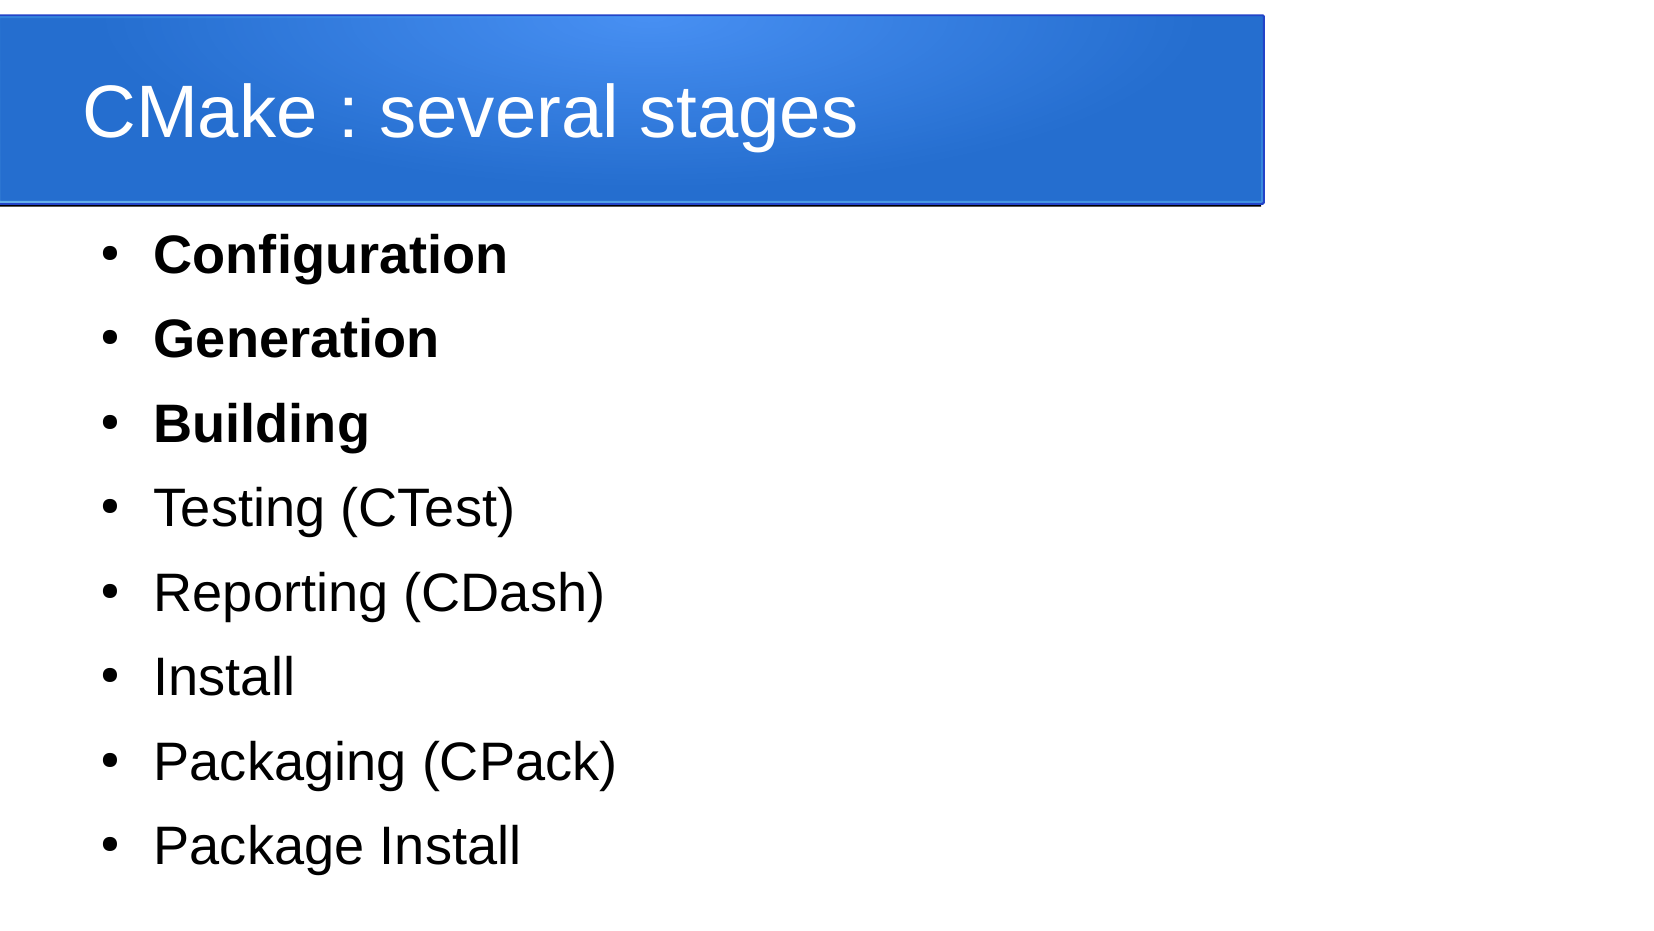

# CMake : several stages
Configuration
Generation
Building
Testing (CTest)
Reporting (CDash)
Install
Packaging (CPack)
Package Install